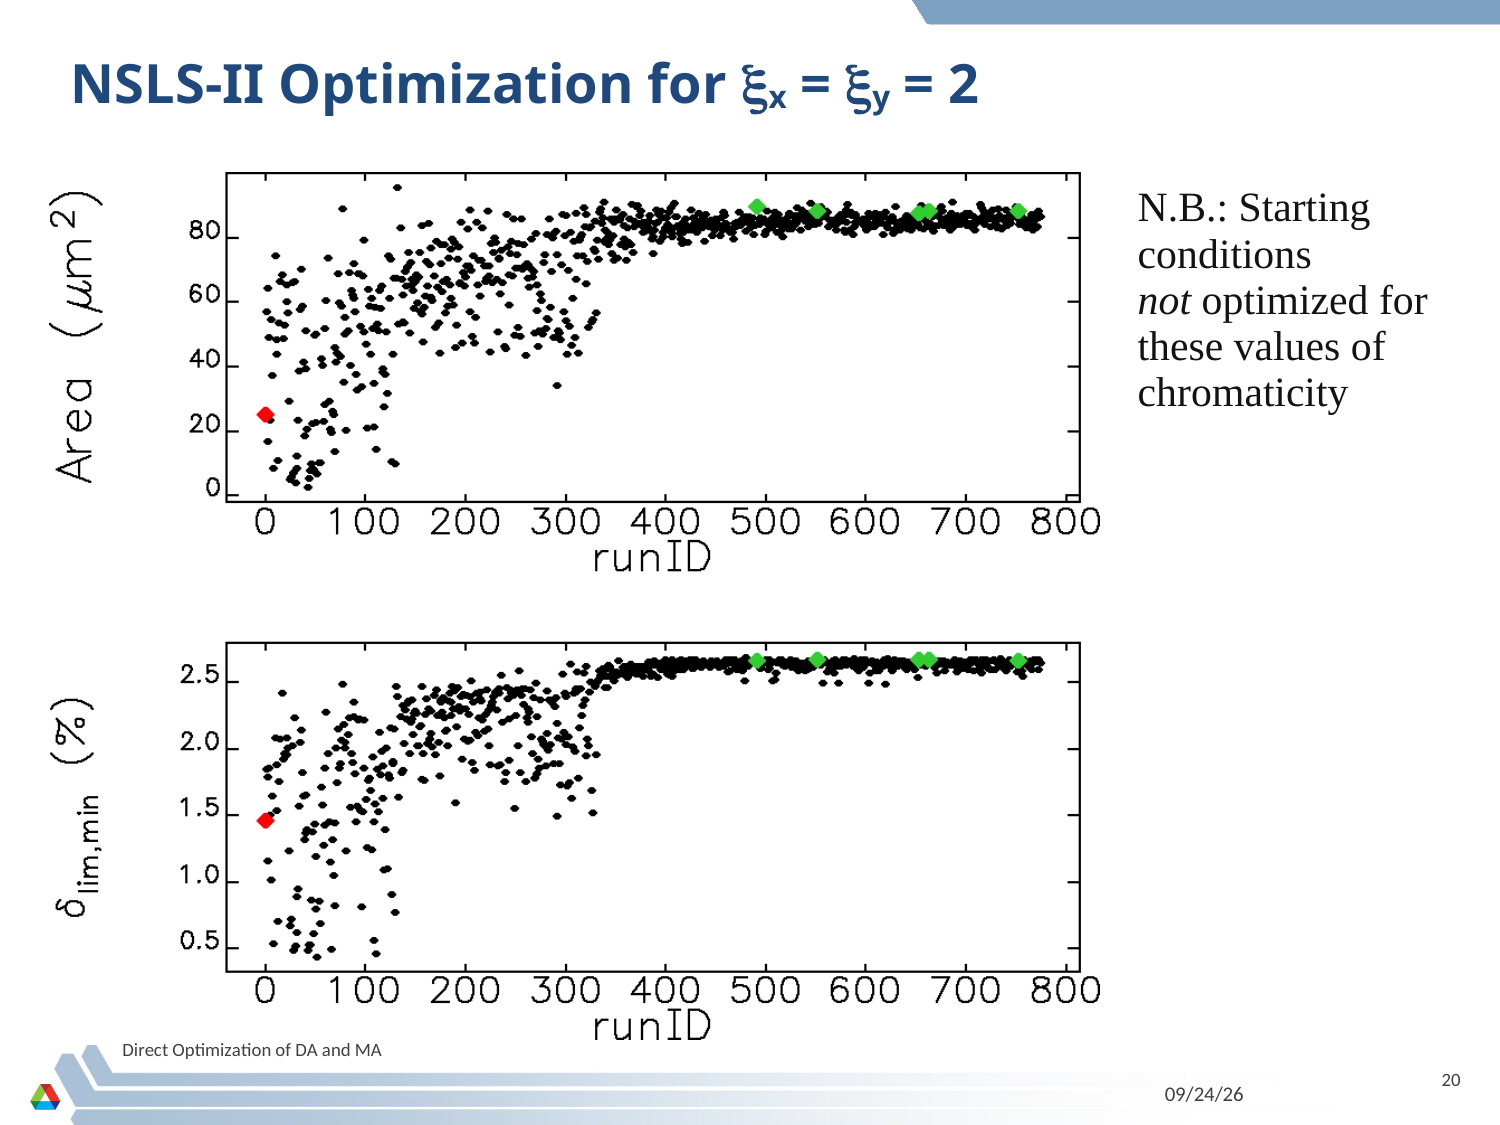

# NSLS-II Optimization for x = y = 2
N.B.: Starting conditions
not optimized for
these values of
chromaticity
Direct Optimization of DA and MA
20
1M. Belgrounne et al., Proc. PAC03, 896-898 (2003).